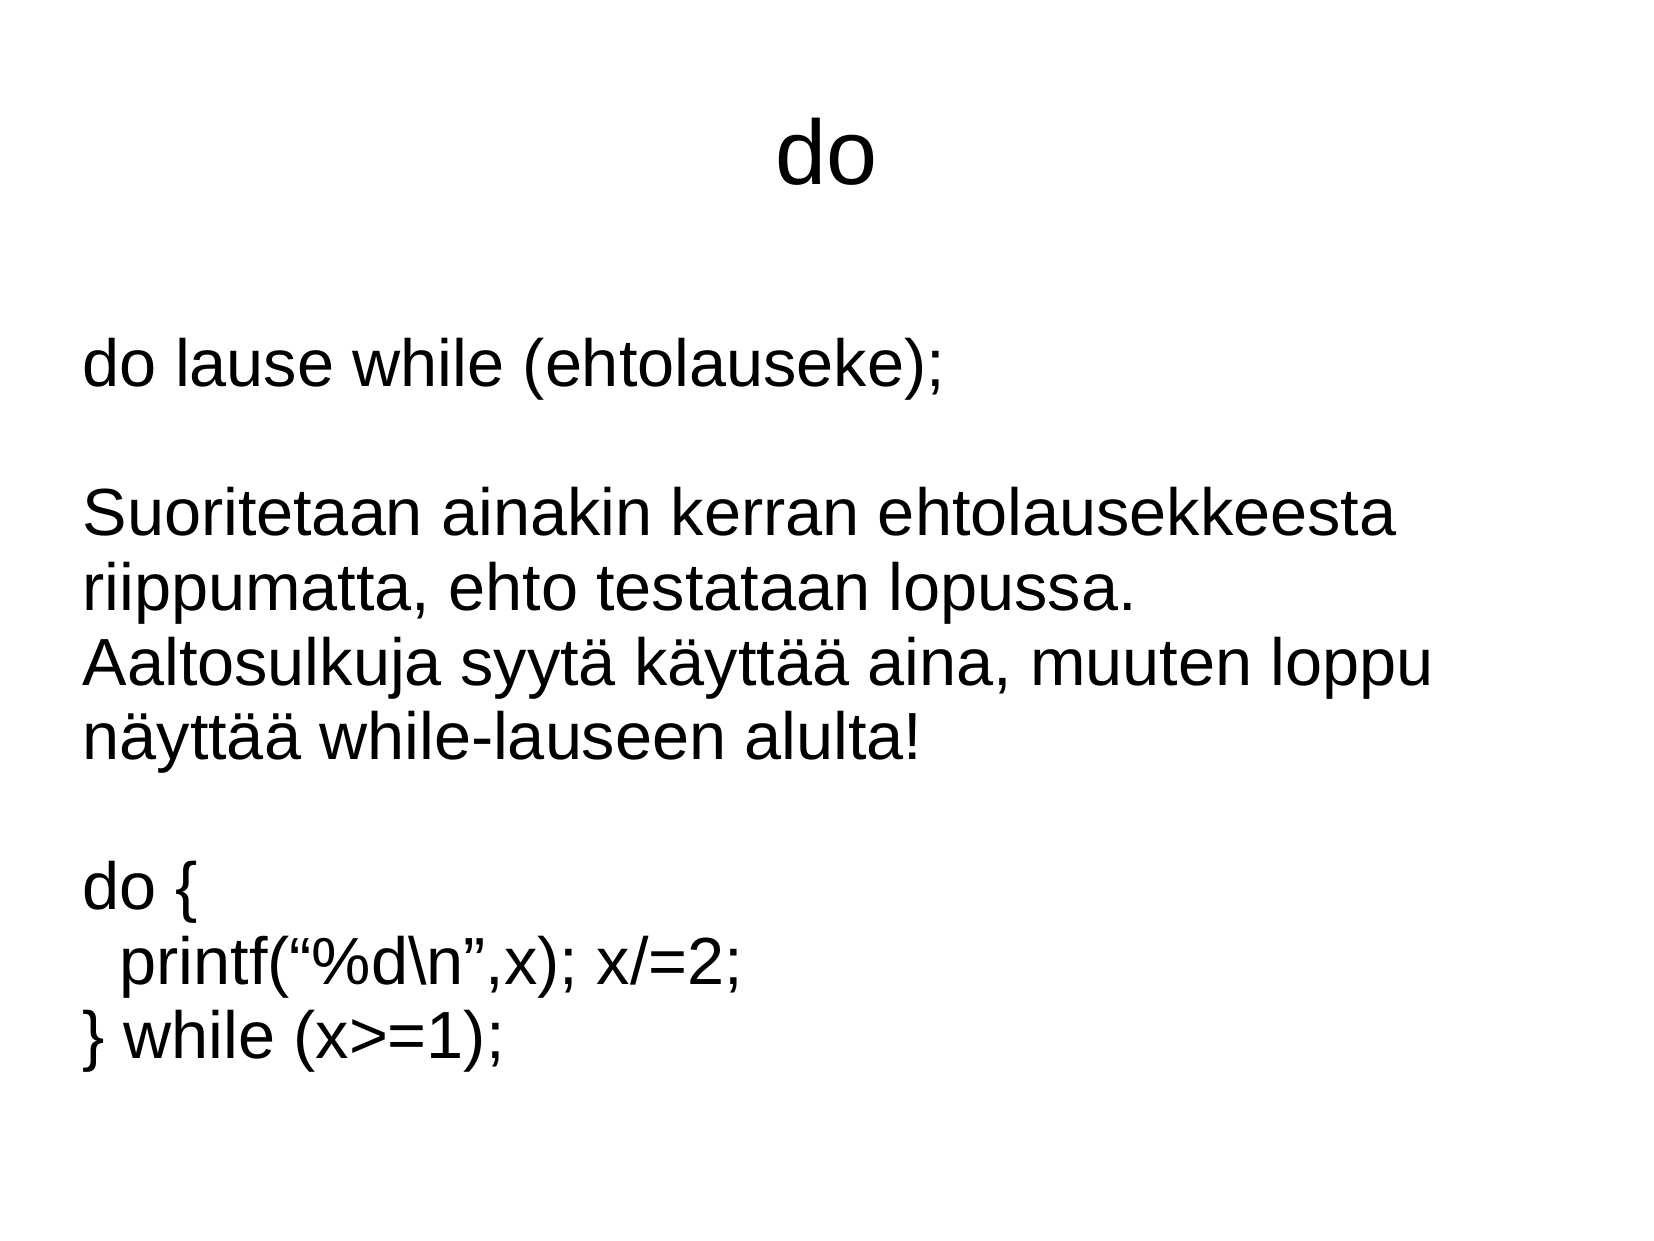

# do
do lause while (ehtolauseke);
Suoritetaan ainakin kerran ehtolausekkeesta riippumatta, ehto testataan lopussa.
Aaltosulkuja syytä käyttää aina, muuten loppu näyttää while-lauseen alulta!
do {
 printf(“%d\n”,x); x/=2;
} while (x>=1);